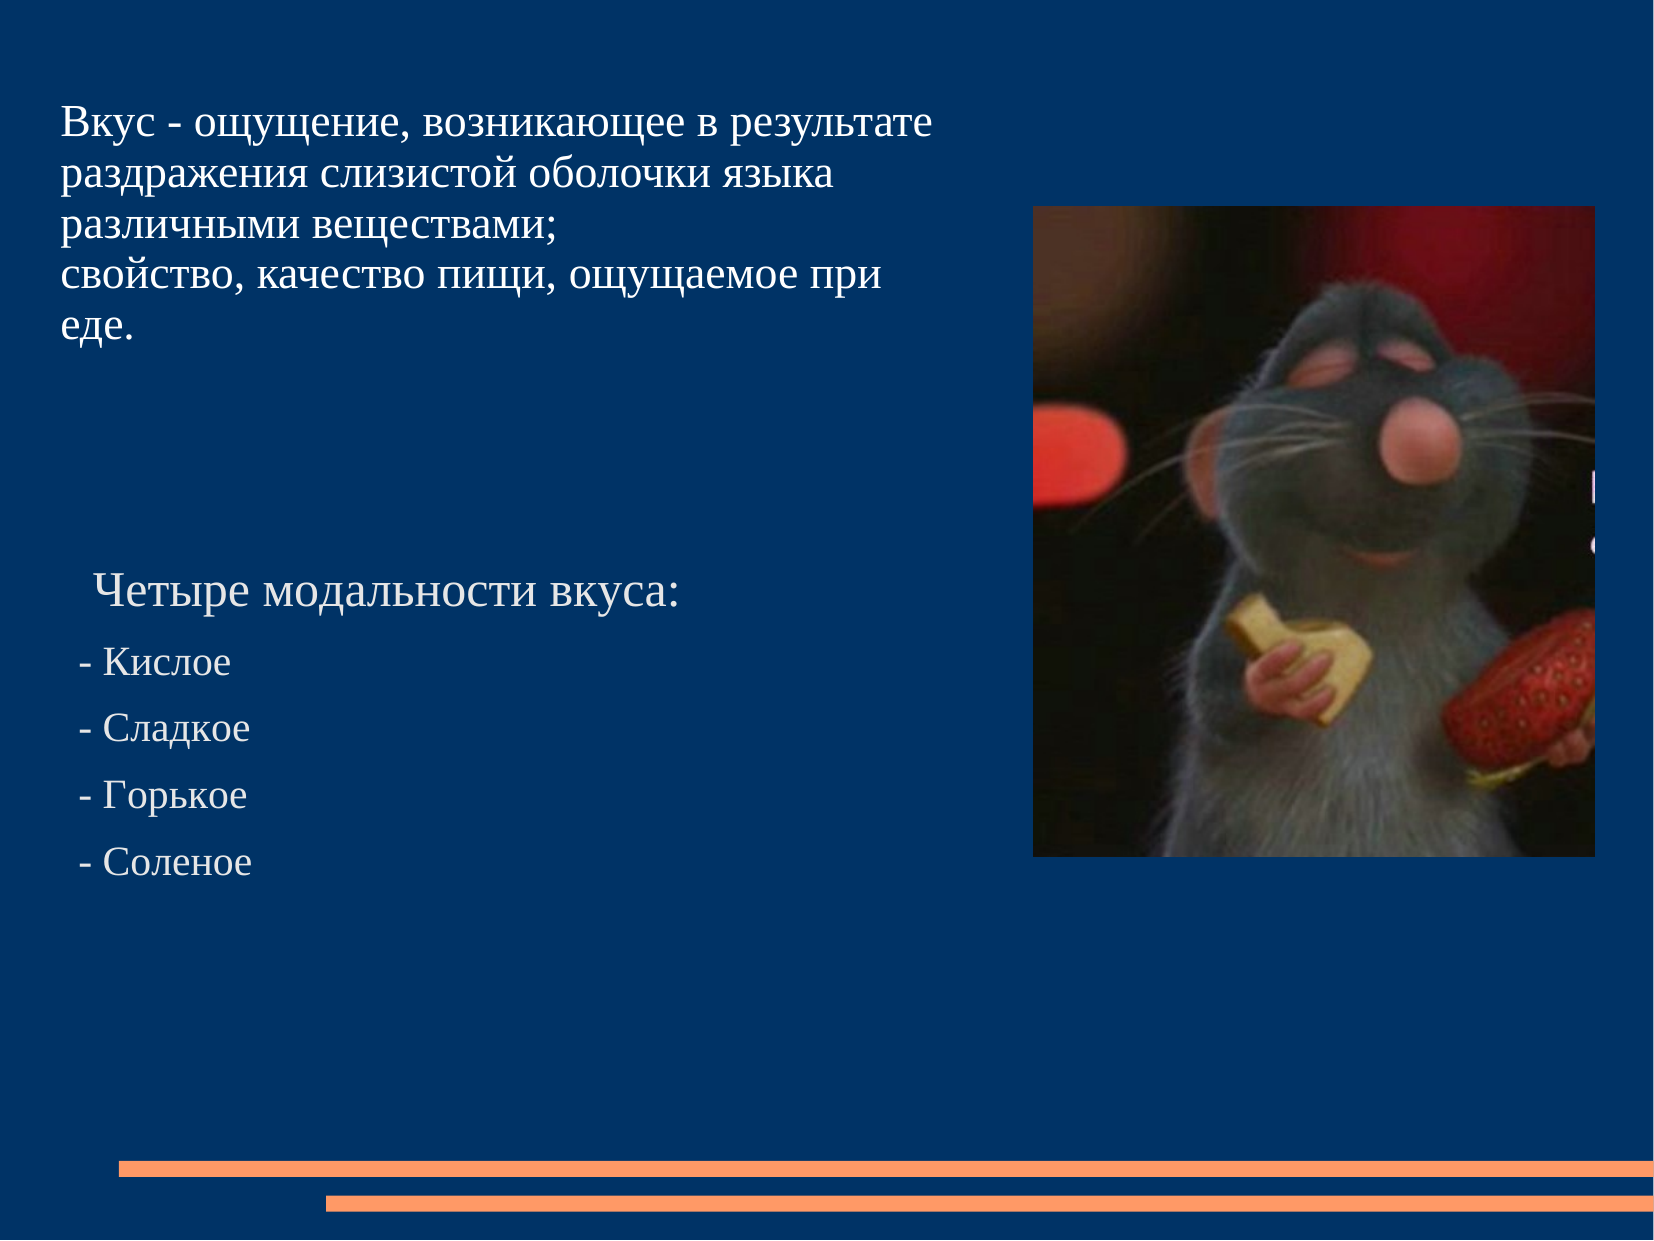

Вкус - ощущение, возникающее в результате раздражения слизистой оболочки языка различными веществами;
свойство, качество пищи, ощущаемое при еде.
# Четыре модальности вкуса:
- Кислое
- Сладкое
- Горькое
- Соленое